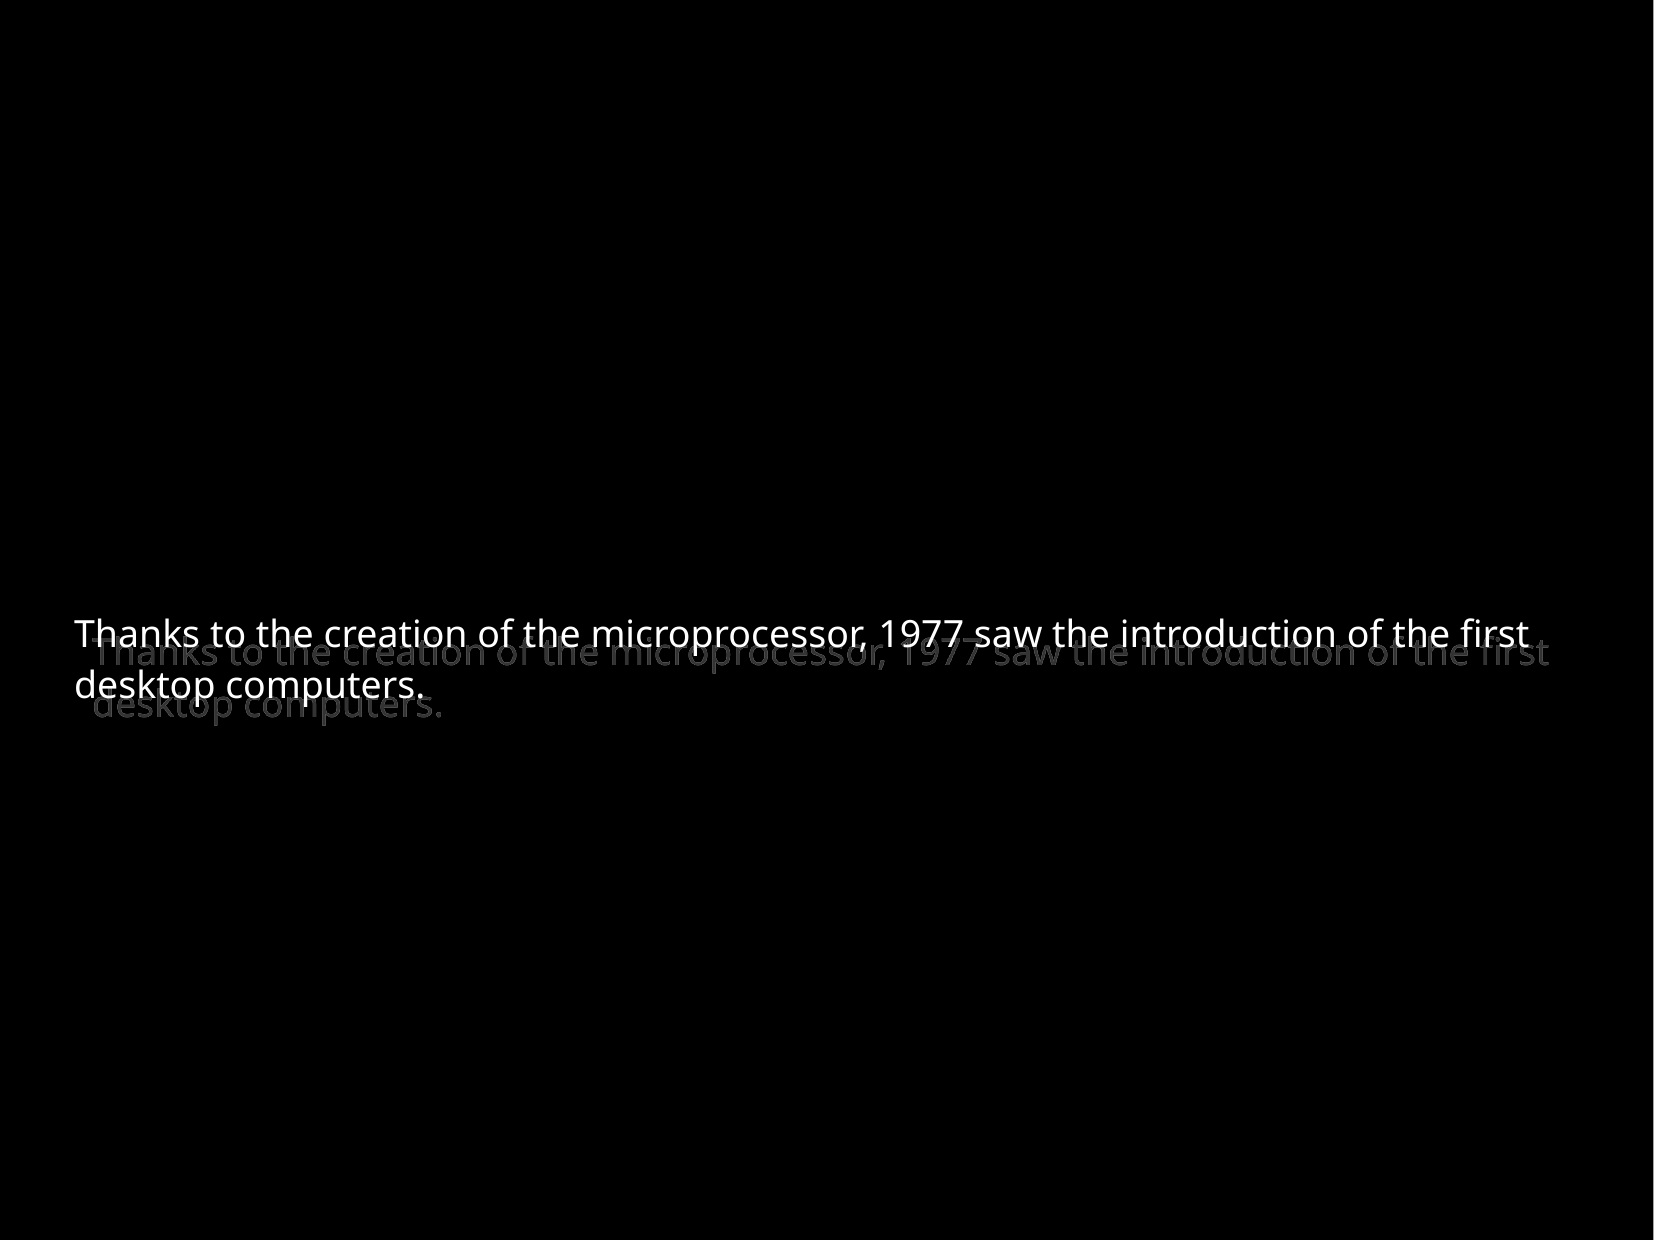

Thanks to the creation of the microprocessor, 1977 saw the introduction of the first
desktop computers.